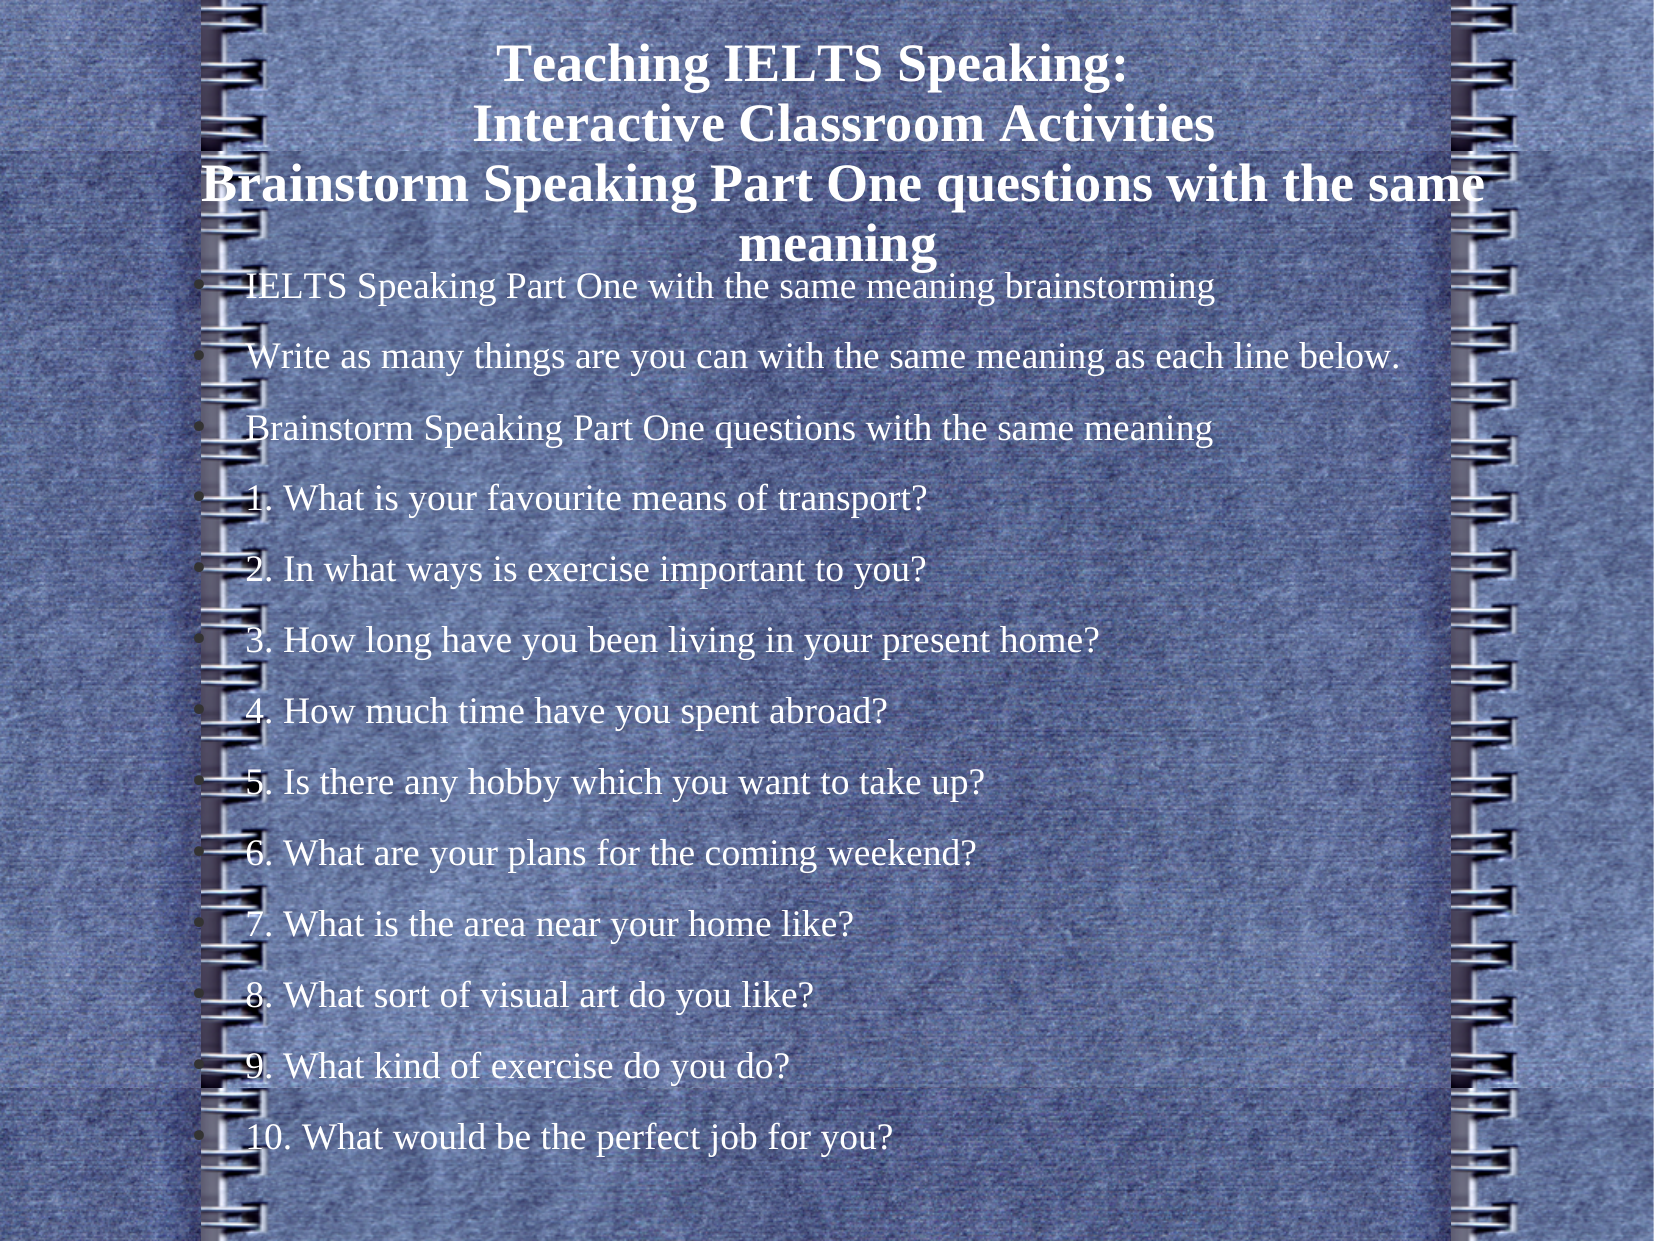

# Teaching IELTS Speaking: Interactive Classroom Activities Brainstorm Speaking Part One questions with the same meaning
IELTS Speaking Part One with the same meaning brainstorming
Write as many things are you can with the same meaning as each line below.
Brainstorm Speaking Part One questions with the same meaning
1. What is your favourite means of transport?
2. In what ways is exercise important to you?
3. How long have you been living in your present home?
4. How much time have you spent abroad?
5. Is there any hobby which you want to take up?
6. What are your plans for the coming weekend?
7. What is the area near your home like?
8. What sort of visual art do you like?
9. What kind of exercise do you do?
10. What would be the perfect job for you?